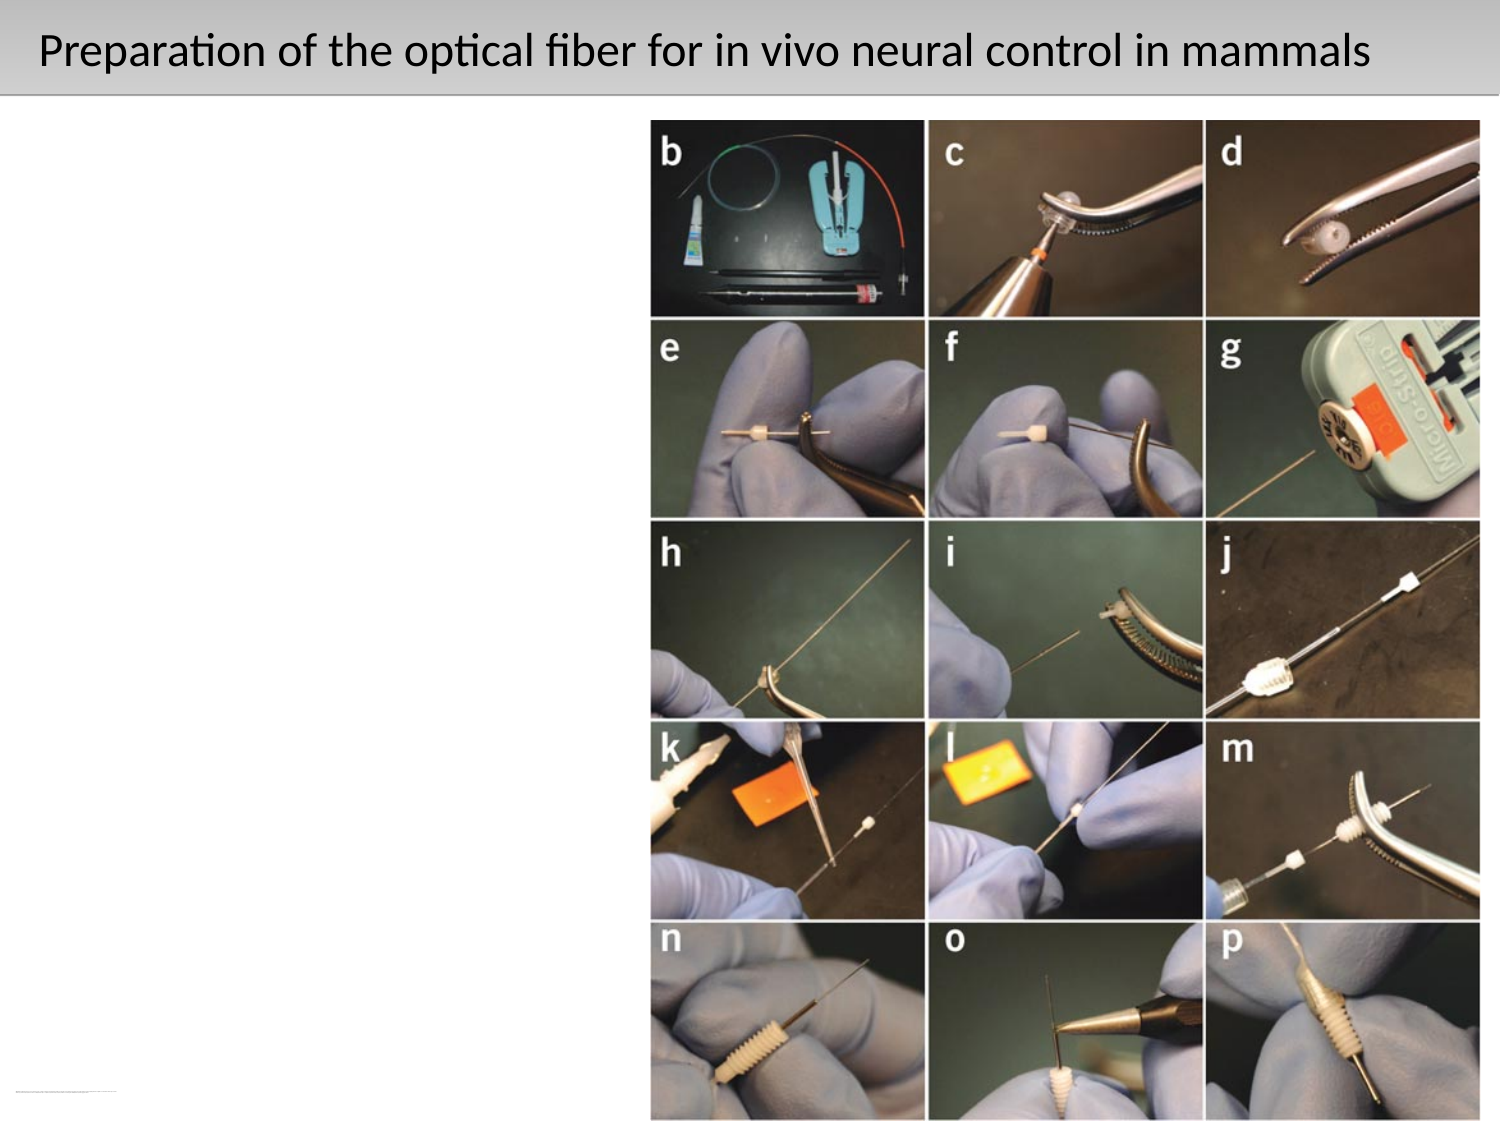

# Preparation of the optical fiber for in vivo neural control in mammals
Stereotactically implanted cannula guide not only to deliver virus but also to direct an optical fiber to the same brain area of interest (In this approach, the use of a single cannula guide for both viral vector delivery and optical fiber targeting ensures the co-registration of transduced brain area and light illumination.
The cannula guide is chronically implanted onto the skull of each experimental subject. A dummy cannula (stylet and screw cap) is temporarily inserted into the cannula guide between experiments to prevent clogging and infection.